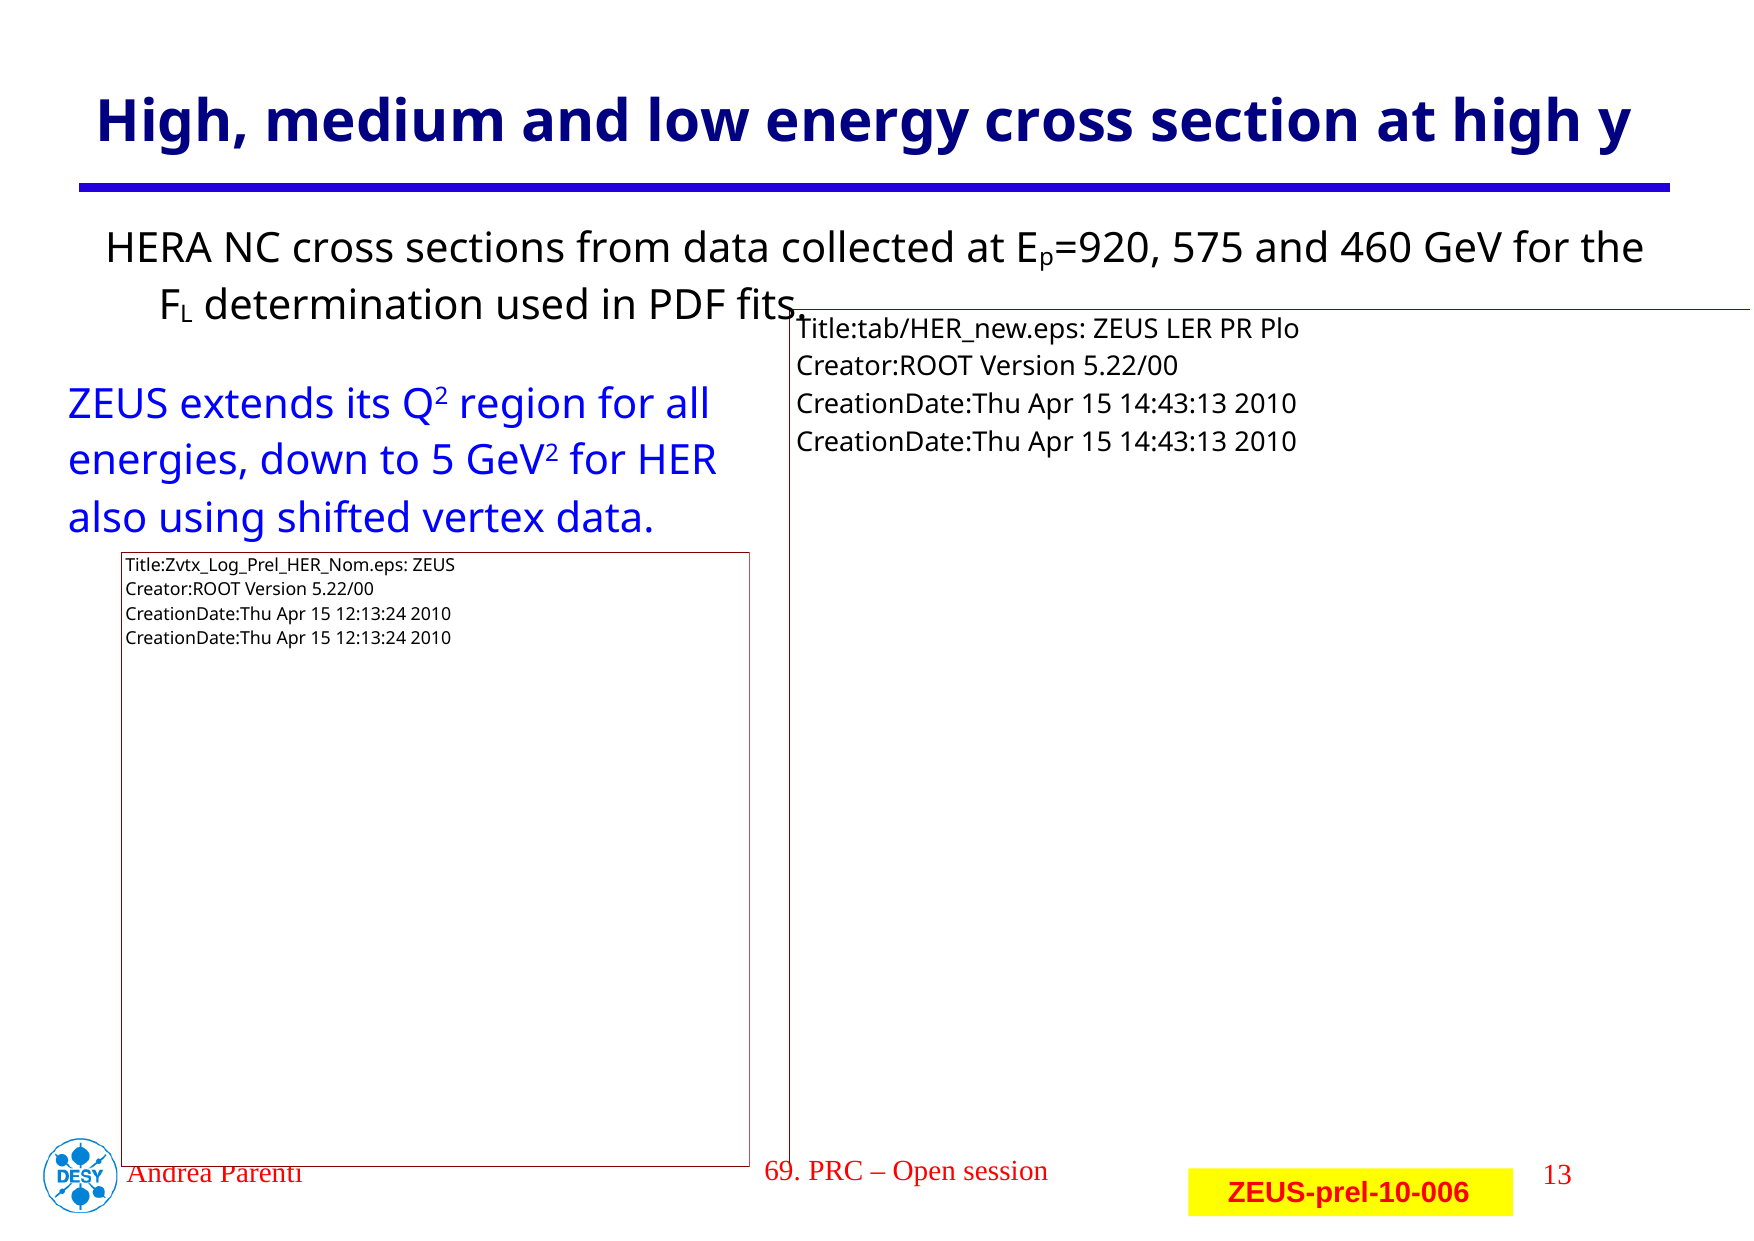

# High, medium and low energy cross section at high y
HERA NC cross sections from data collected at Ep=920, 575 and 460 GeV for the FL determination used in PDF fits.
ZEUS extends its Q2 region for all energies, down to 5 GeV2 for HER also using shifted vertex data.
 ZEUS-prel-10-006